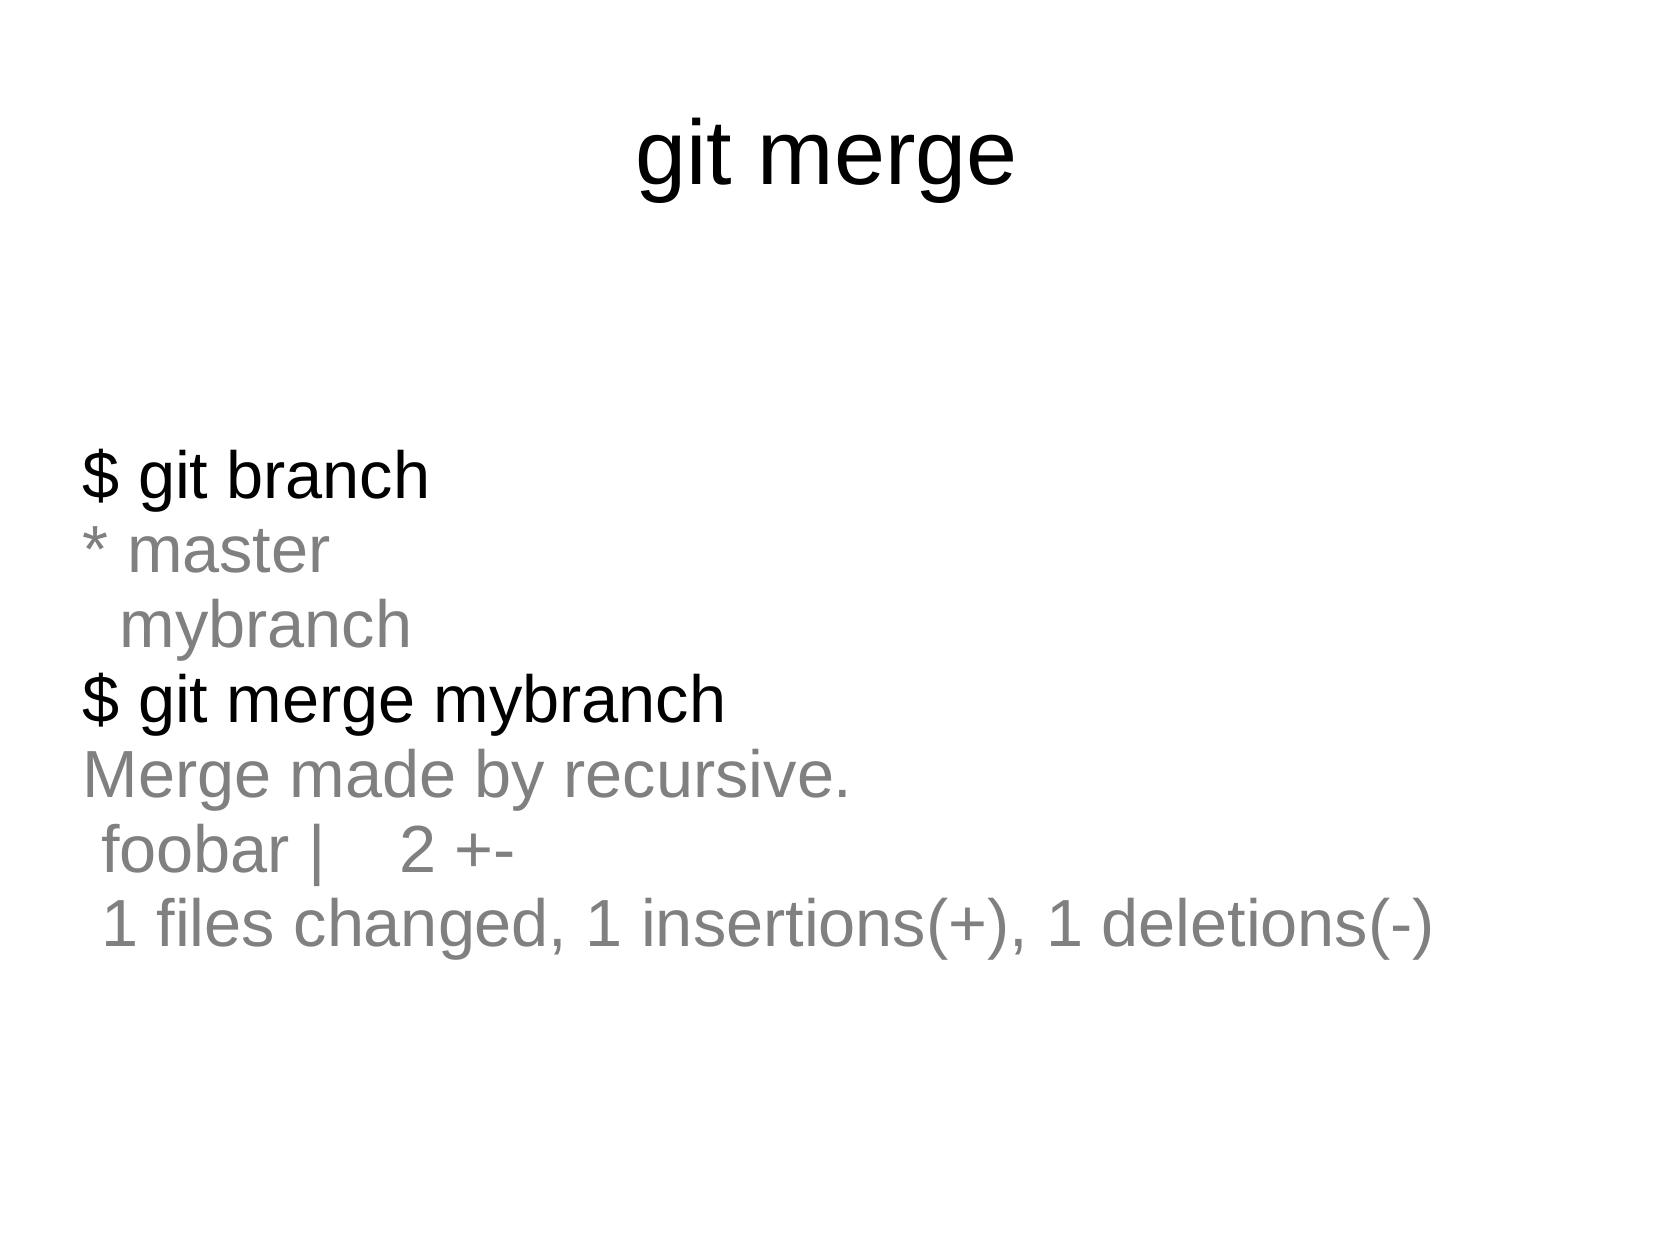

# git merge
$ git branch
* master
 mybranch
$ git merge mybranch
Merge made by recursive.
 foobar | 2 +-
 1 files changed, 1 insertions(+), 1 deletions(-)